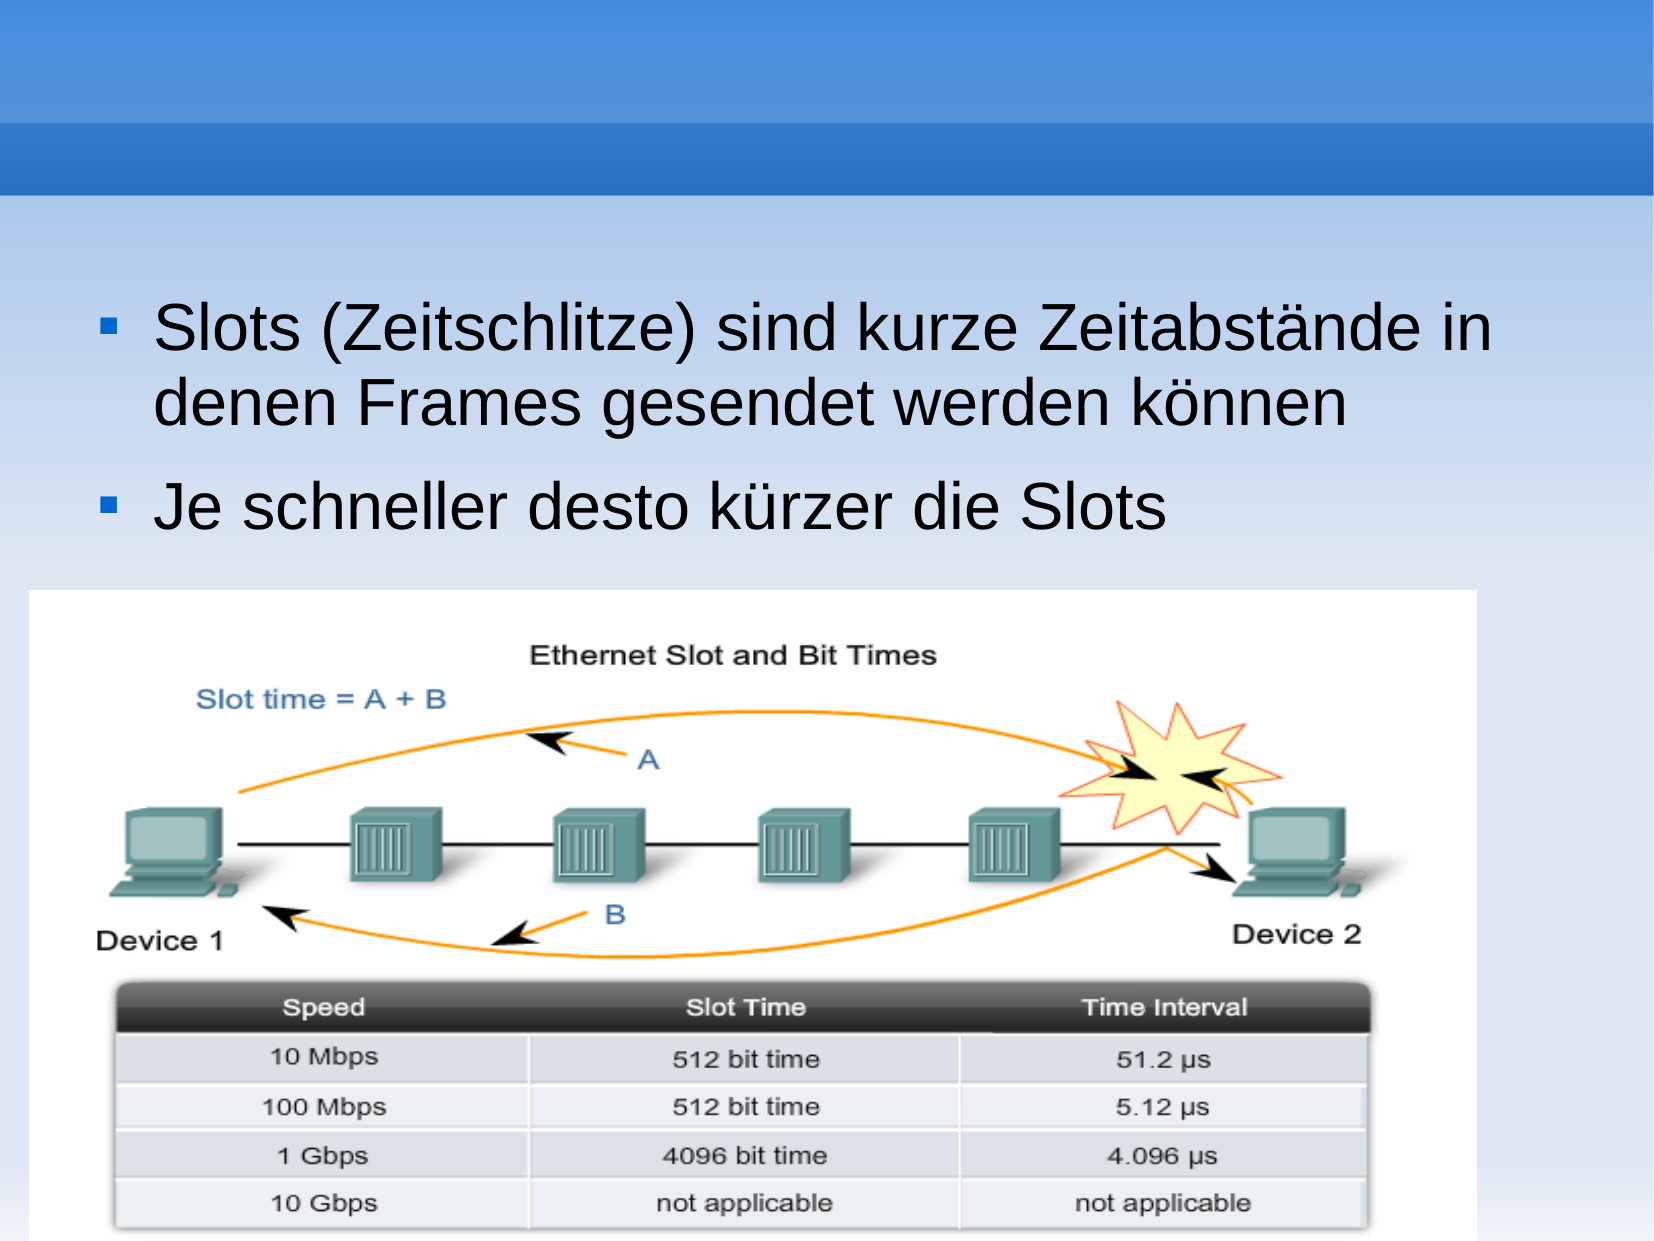

#
Slots (Zeitschlitze) sind kurze Zeitabstände in denen Frames gesendet werden können
Je schneller desto kürzer die Slots